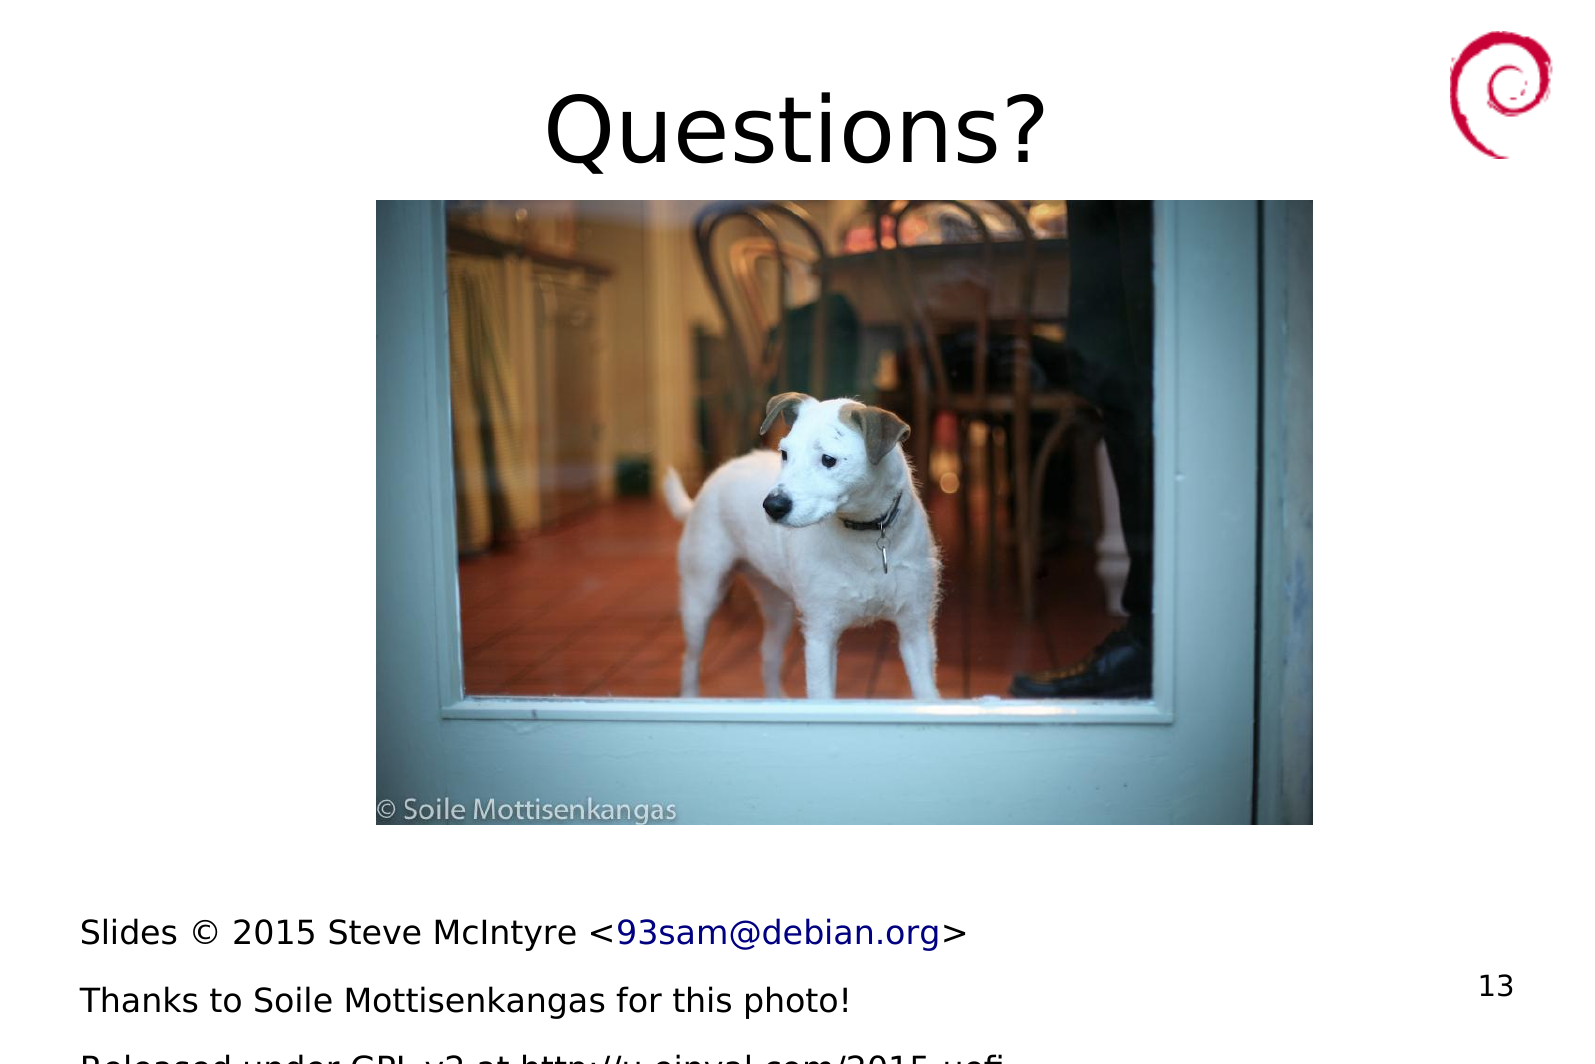

# Questions?
Slides © 2015 Steve McIntyre <93sam@debian.org>
Thanks to Soile Mottisenkangas for this photo!
Released under GPL v2 at http://u.einval.com/2015-uefi
13